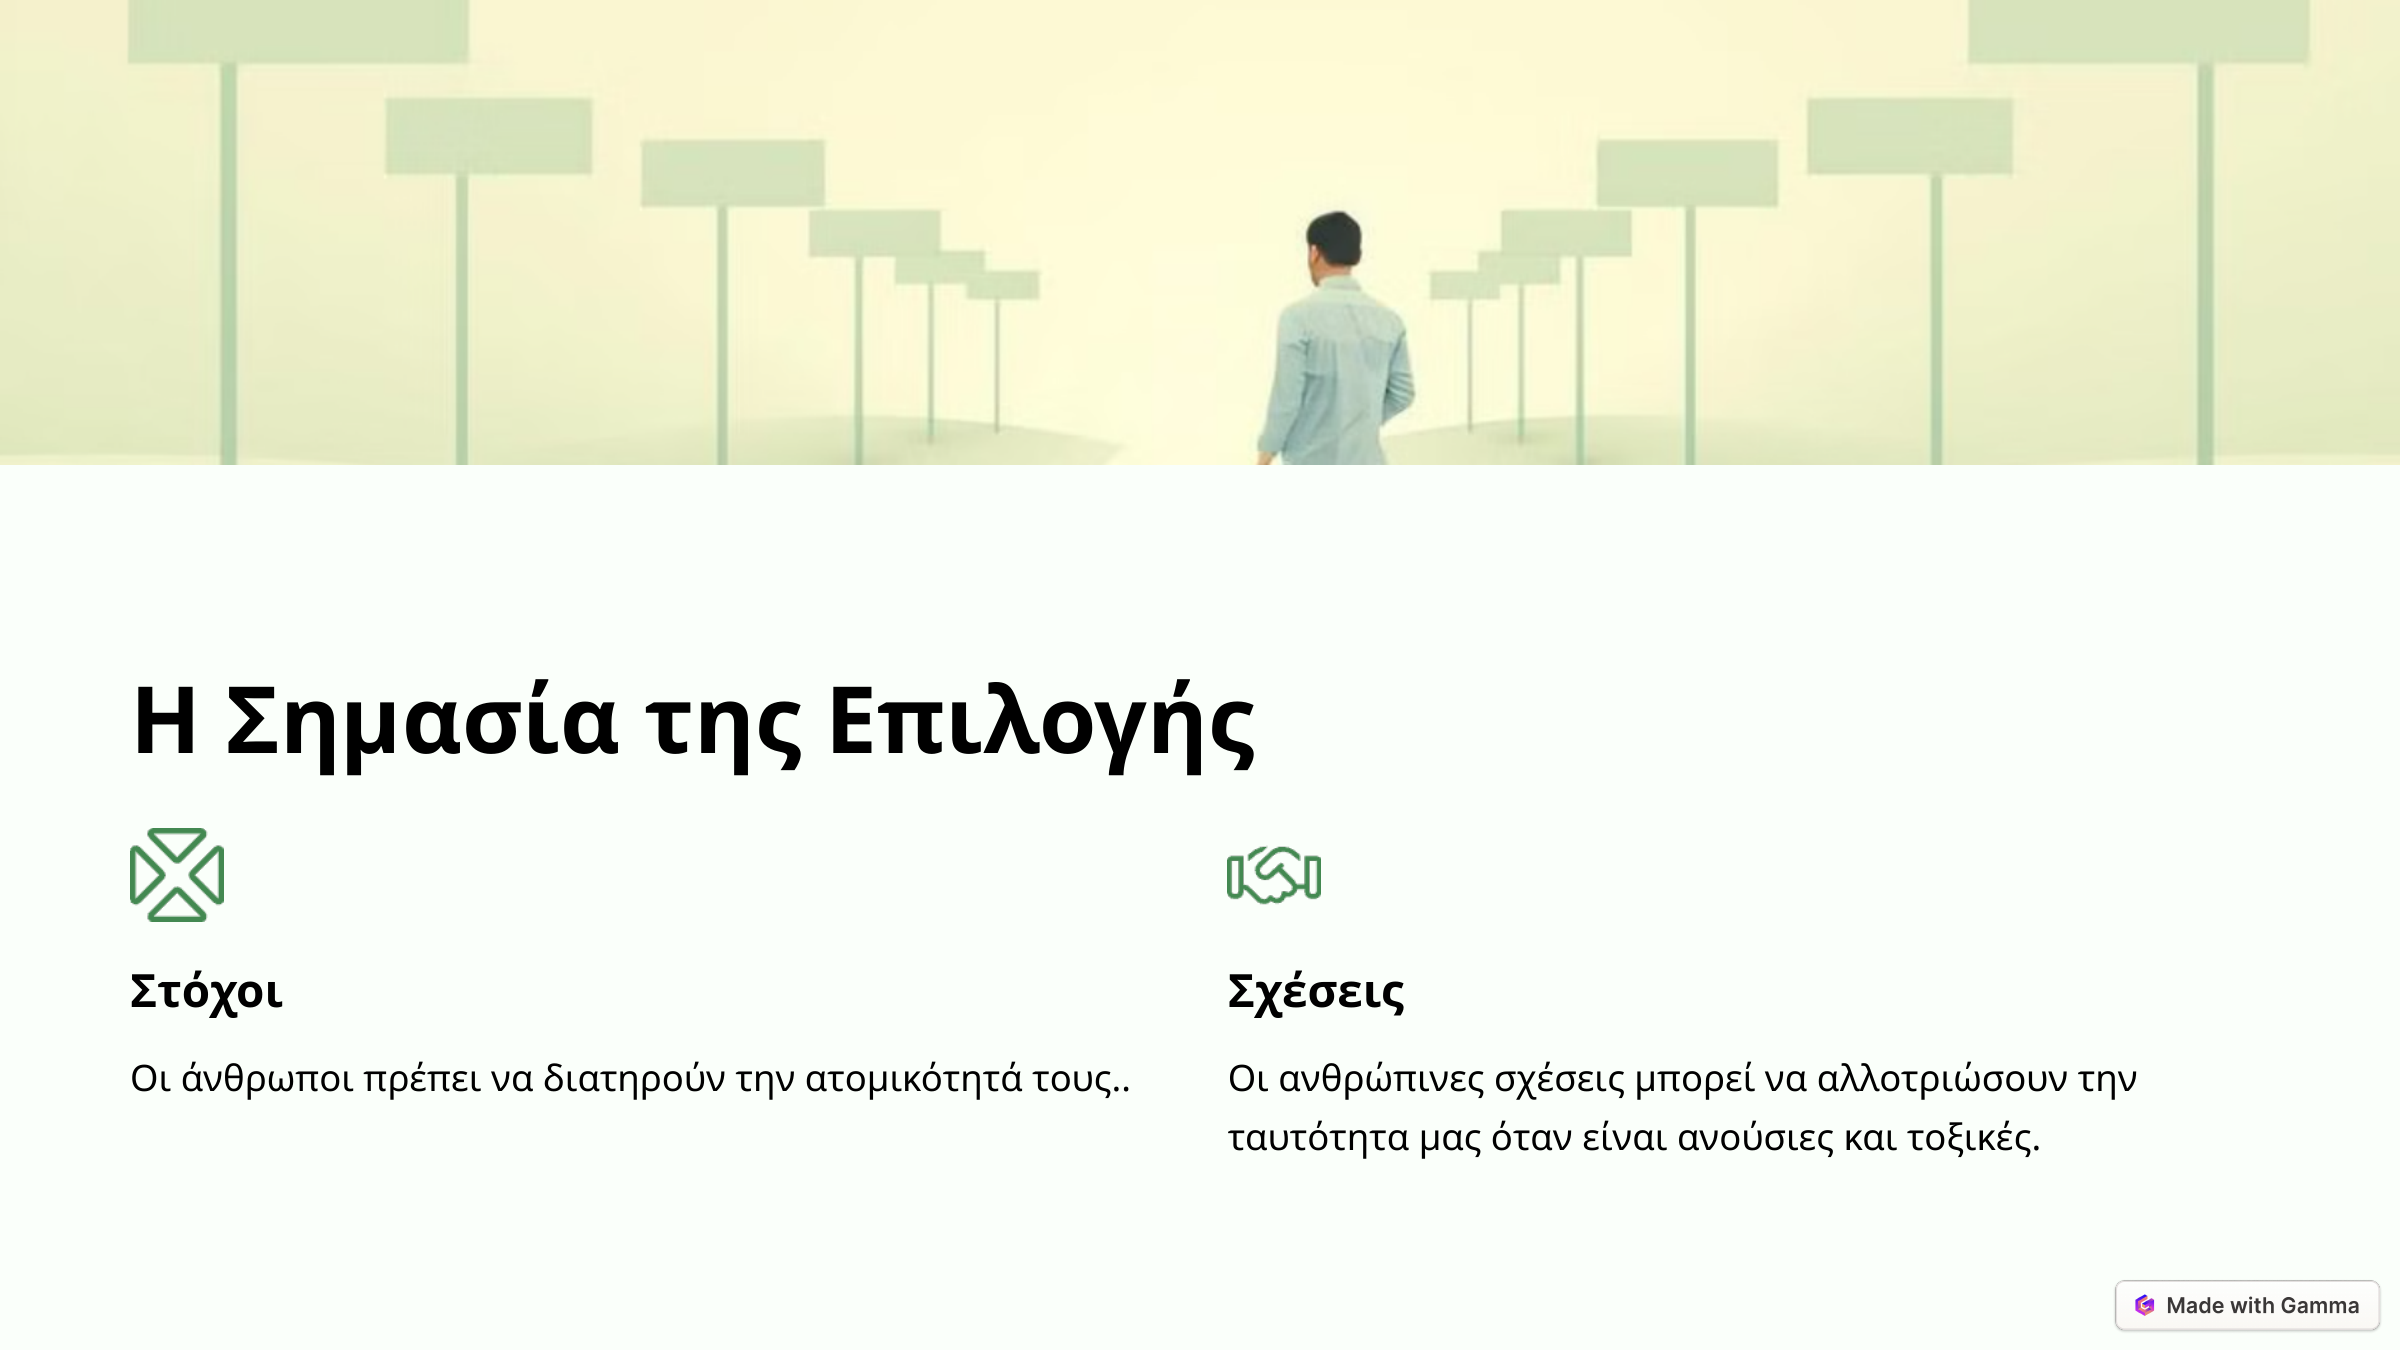

Η Σημασία της Επιλογής
Στόχοι
Σχέσεις
Οι άνθρωποι πρέπει να διατηρούν την ατομικότητά τους..
Οι ανθρώπινες σχέσεις μπορεί να αλλοτριώσουν την ταυτότητα μας όταν είναι ανούσιες και τοξικές.